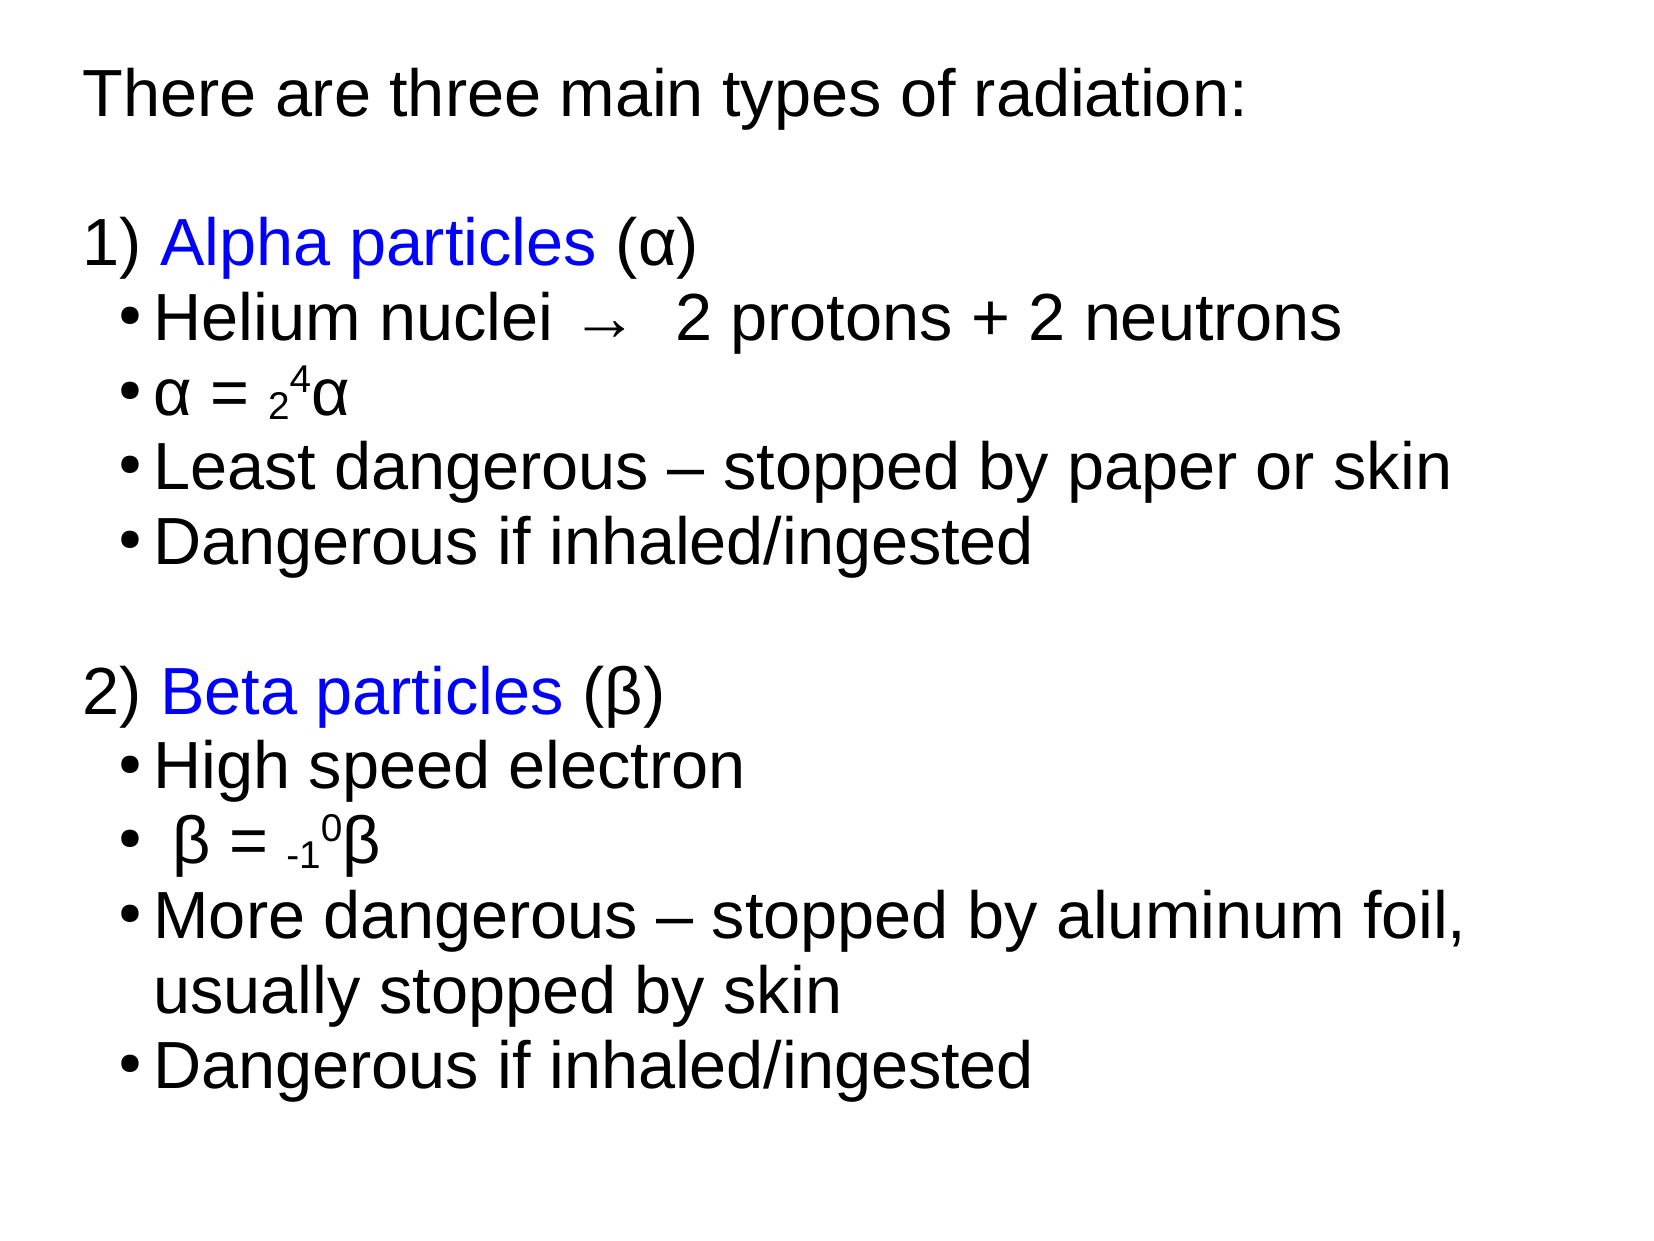

# There are three main types of radiation:
 Alpha particles (α)
Helium nuclei → 2 protons + 2 neutrons
α = 24α
Least dangerous – stopped by paper or skin
Dangerous if inhaled/ingested
 Beta particles (β)
High speed electron
 β = -10β
More dangerous – stopped by aluminum foil, usually stopped by skin
Dangerous if inhaled/ingested